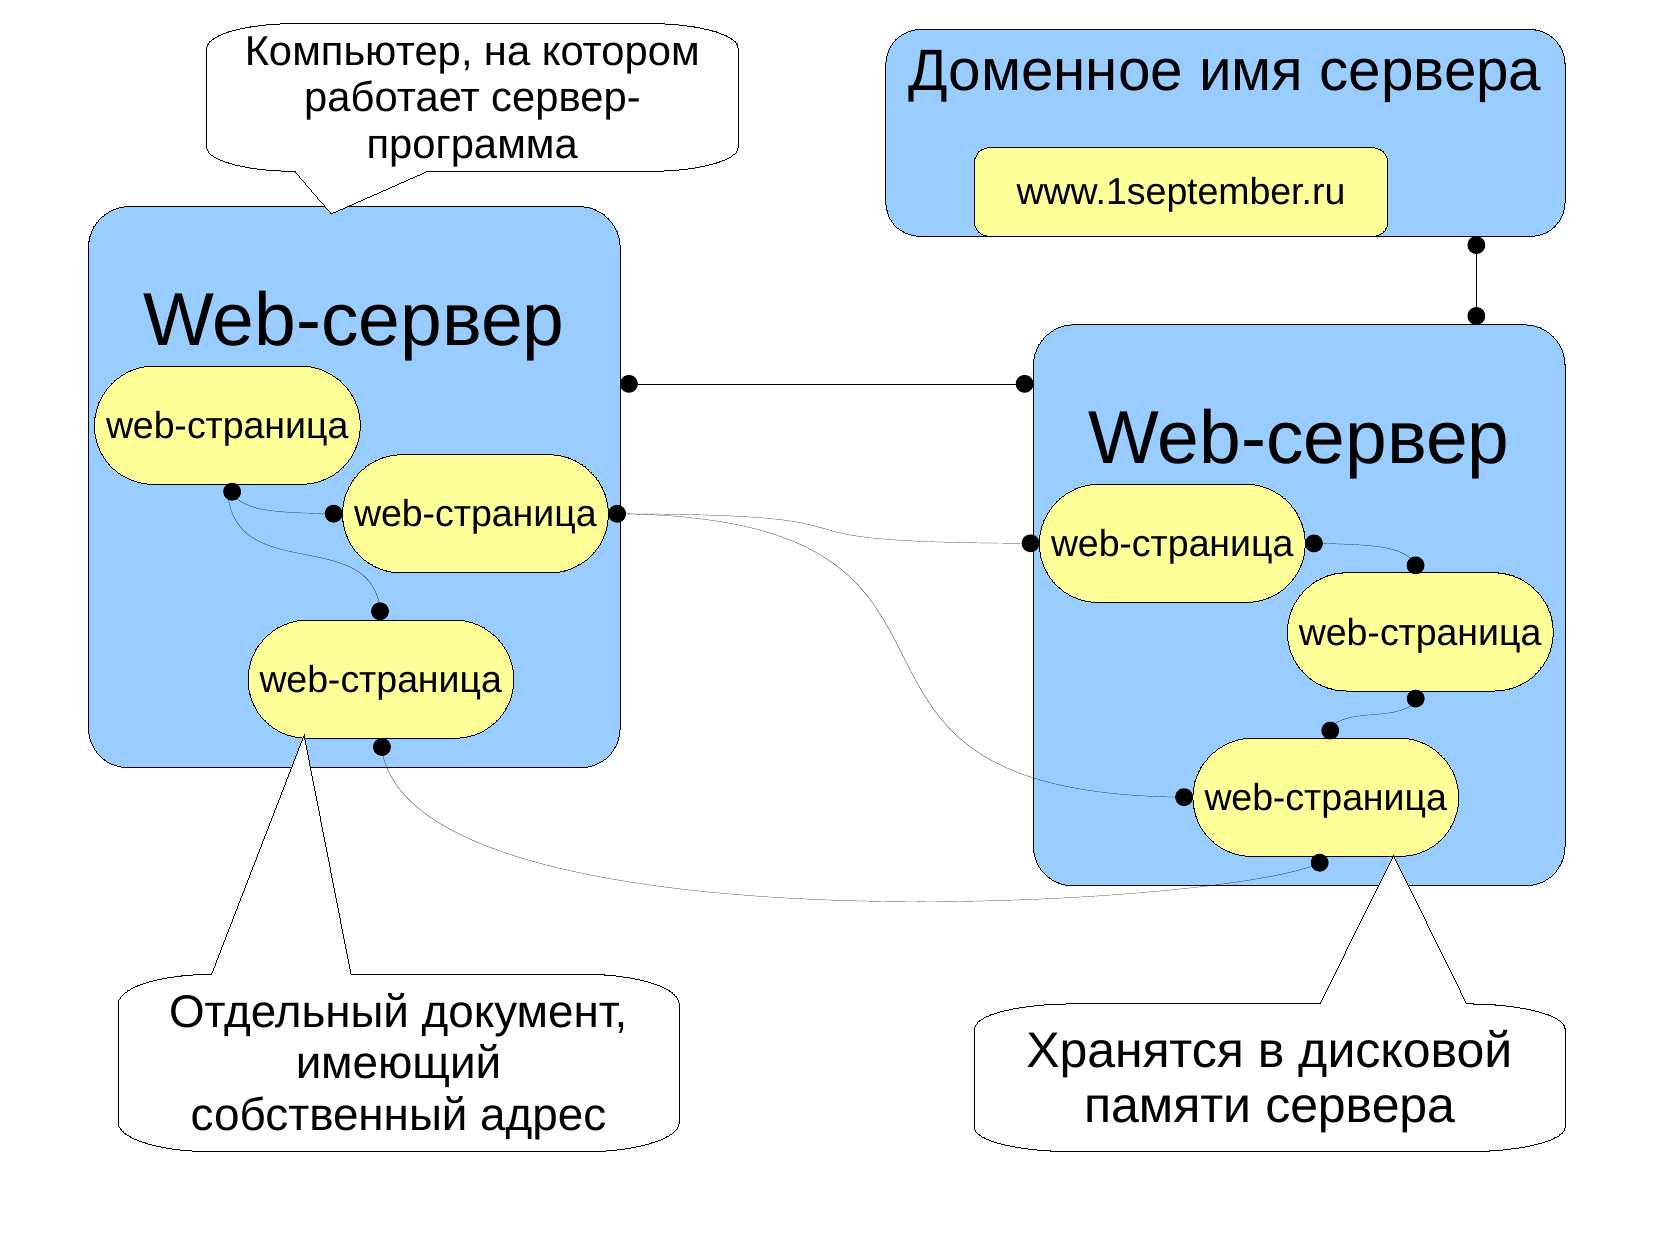

Компьютер, на котором
работает сервер-программа
Доменное имя сервера
www.1september.ru
Web-сервер
Web-сервер
web-страница
web-страница
web-страница
web-страница
web-страница
web-страница
Отдельный документ,
имеющий собственный адрес
Хранятся в дисковой памяти сервера